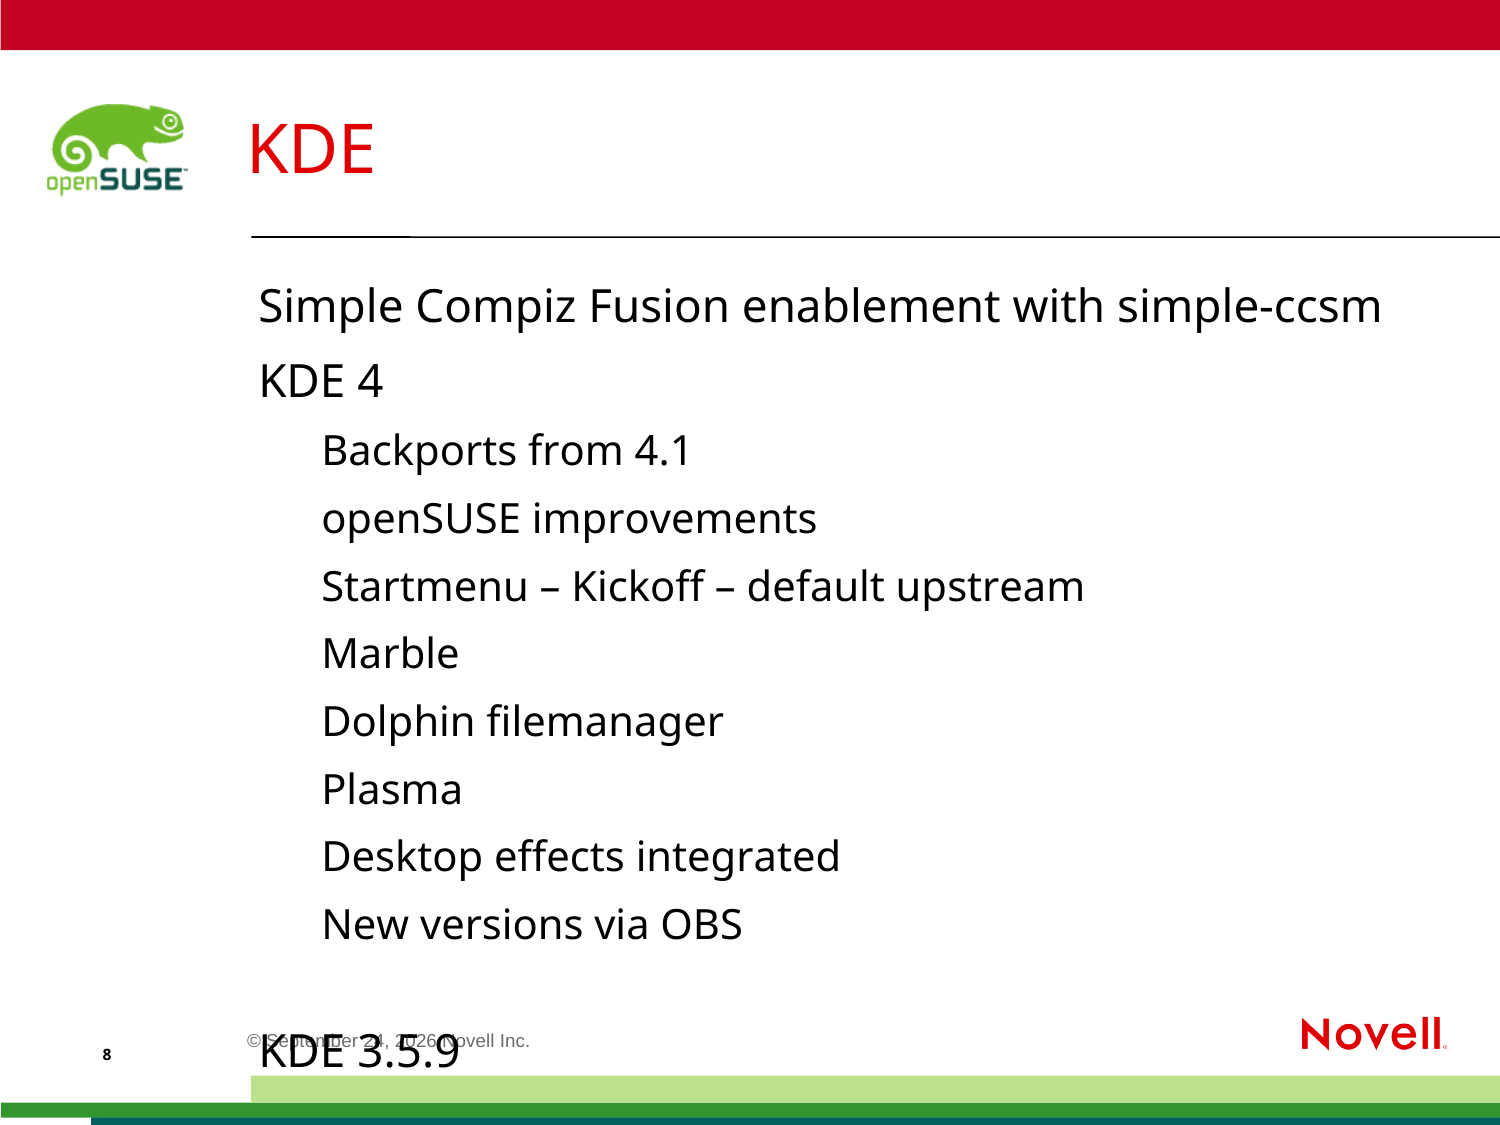

# KDE
 Simple Compiz Fusion enablement with simple-ccsm
 KDE 4
Backports from 4.1
openSUSE improvements
Startmenu – Kickoff – default upstream
Marble
Dolphin filemanager
Plasma
Desktop effects integrated
New versions via OBS
 KDE 3.5.9